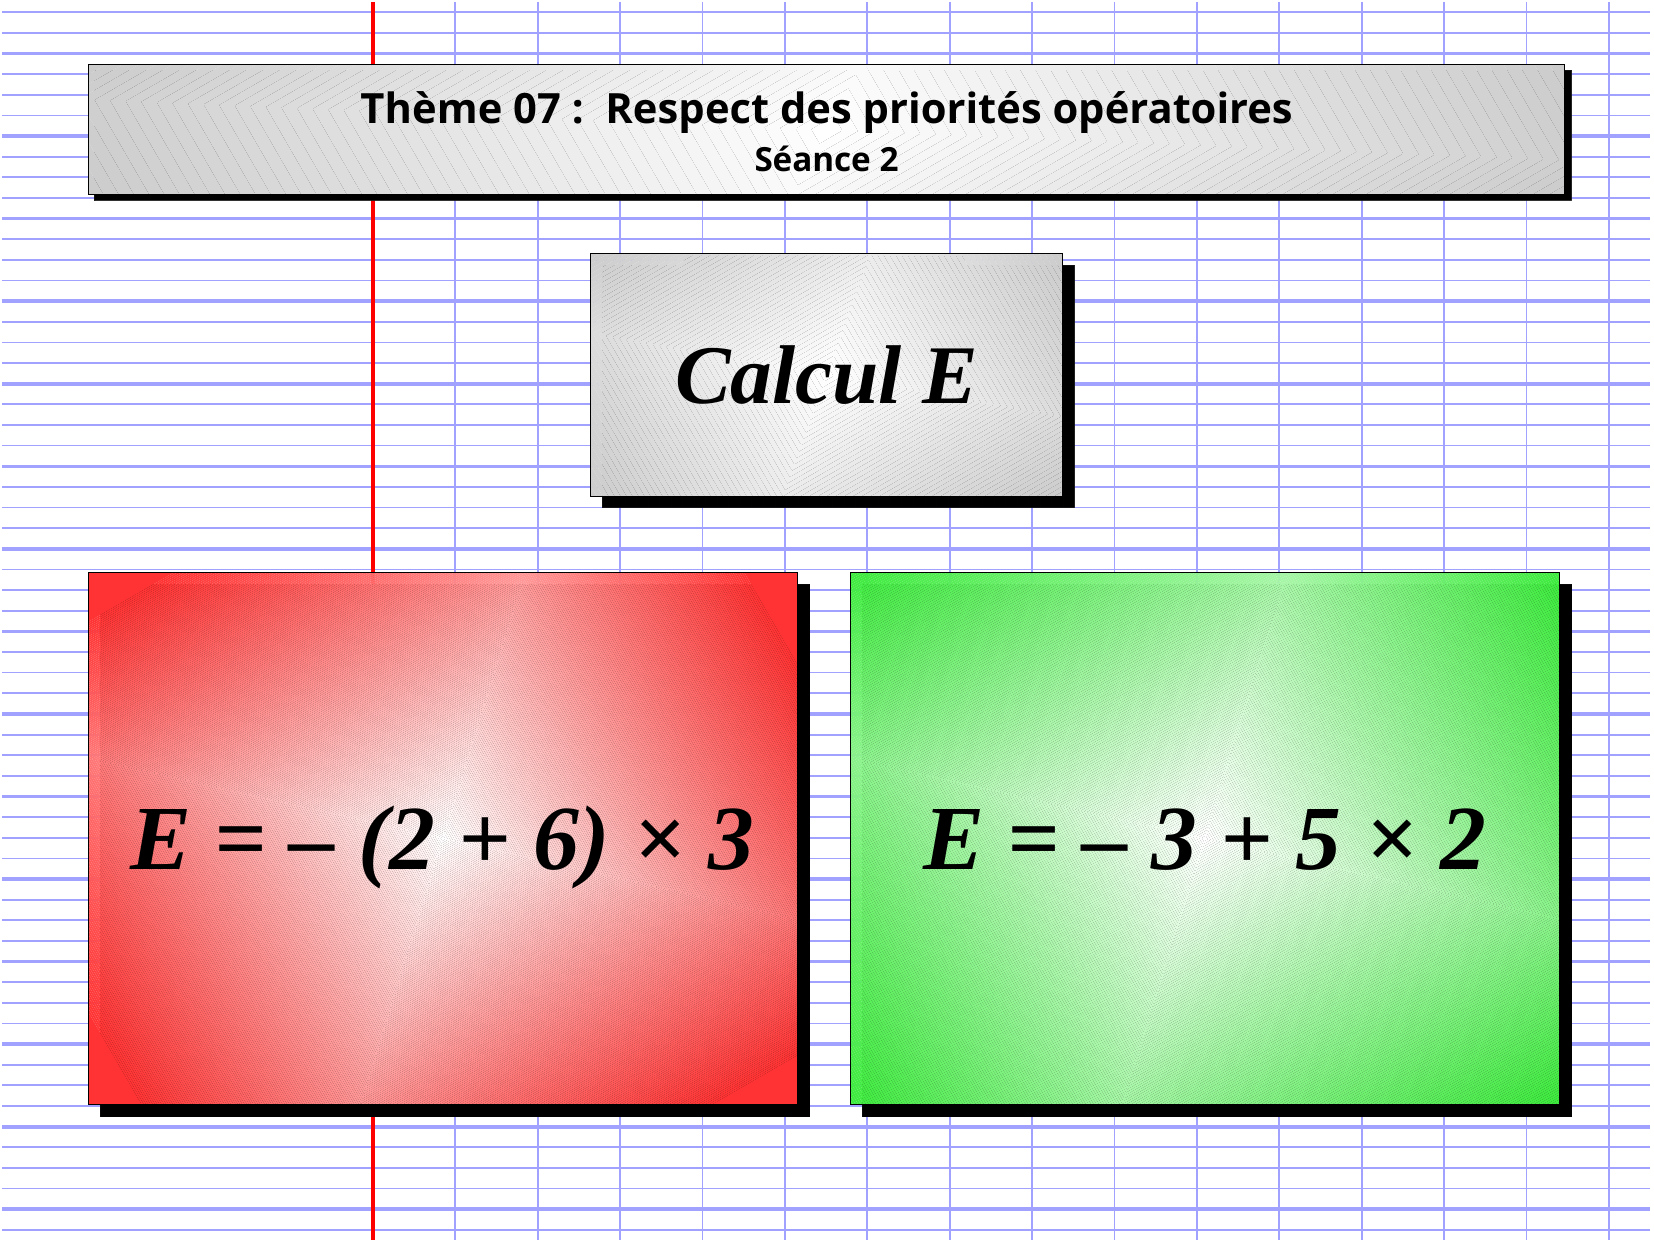

Thème 07 : Respect des priorités opératoires
Séance 2
Calcul E
10
11
12
13
14
15
9
0
1
2
3
4
5
6
7
8
E = – (2 + 6) × 3
E = – 3 + 5 × 2